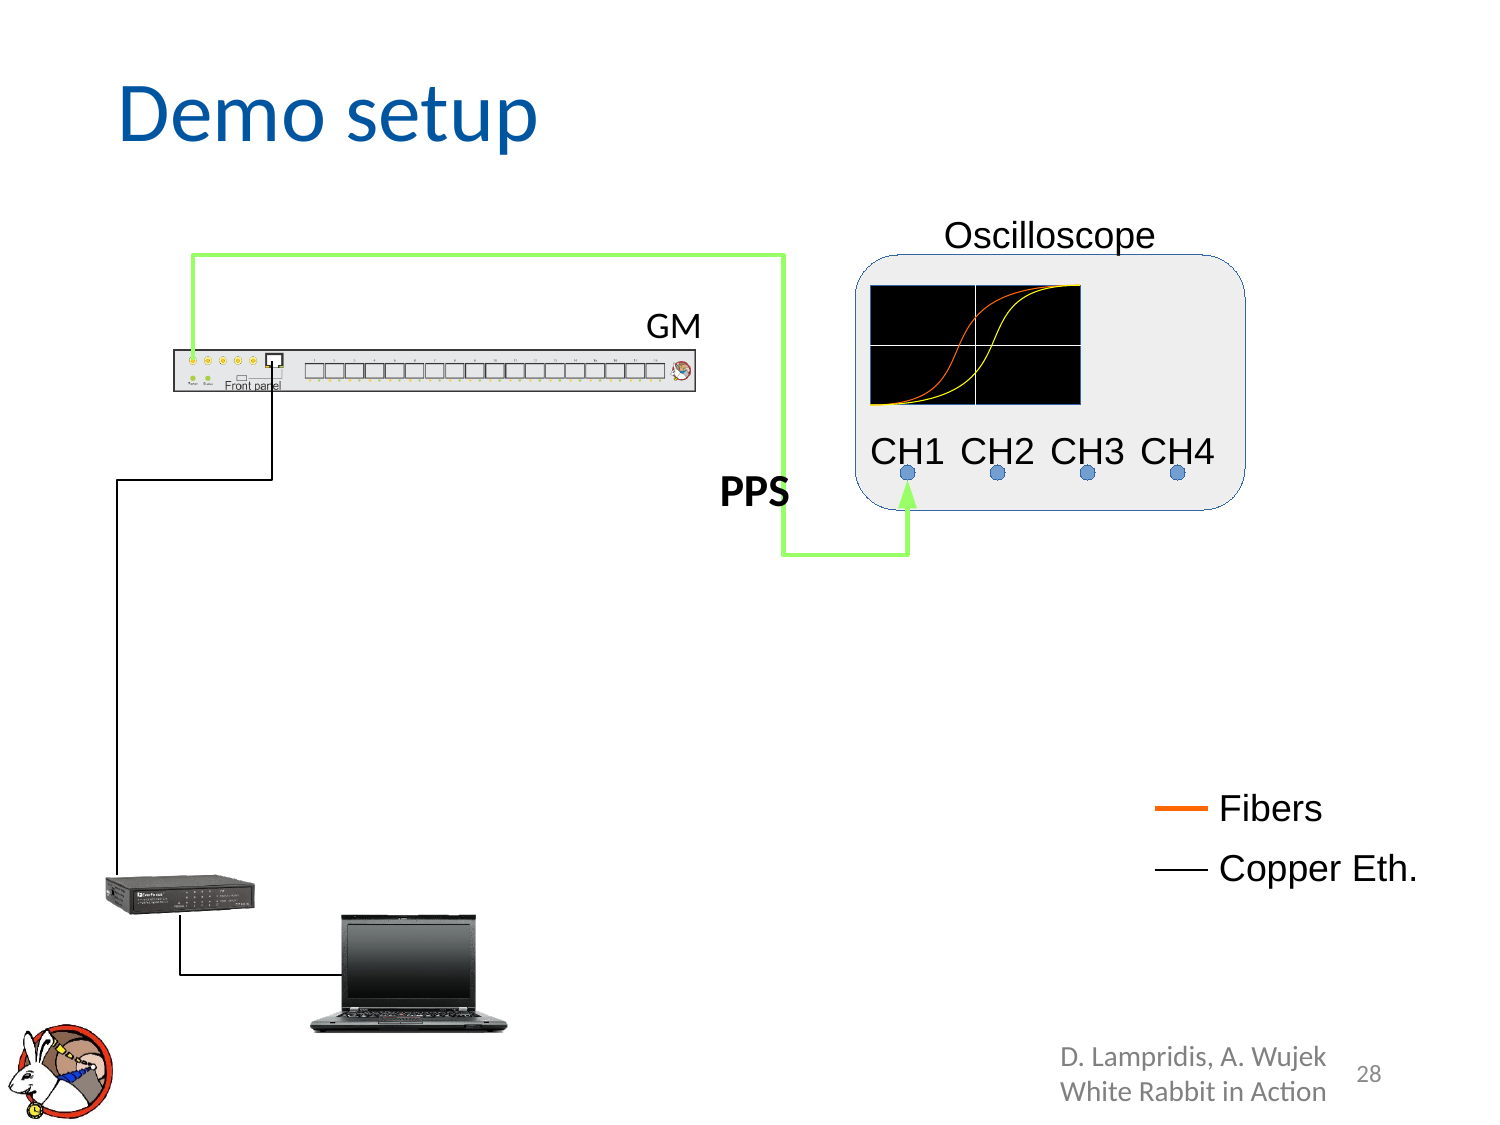

Demo setup
Oscilloscope
GM
PPS
CH1
CH2
CH3
CH4
Fibers
Copper Eth.